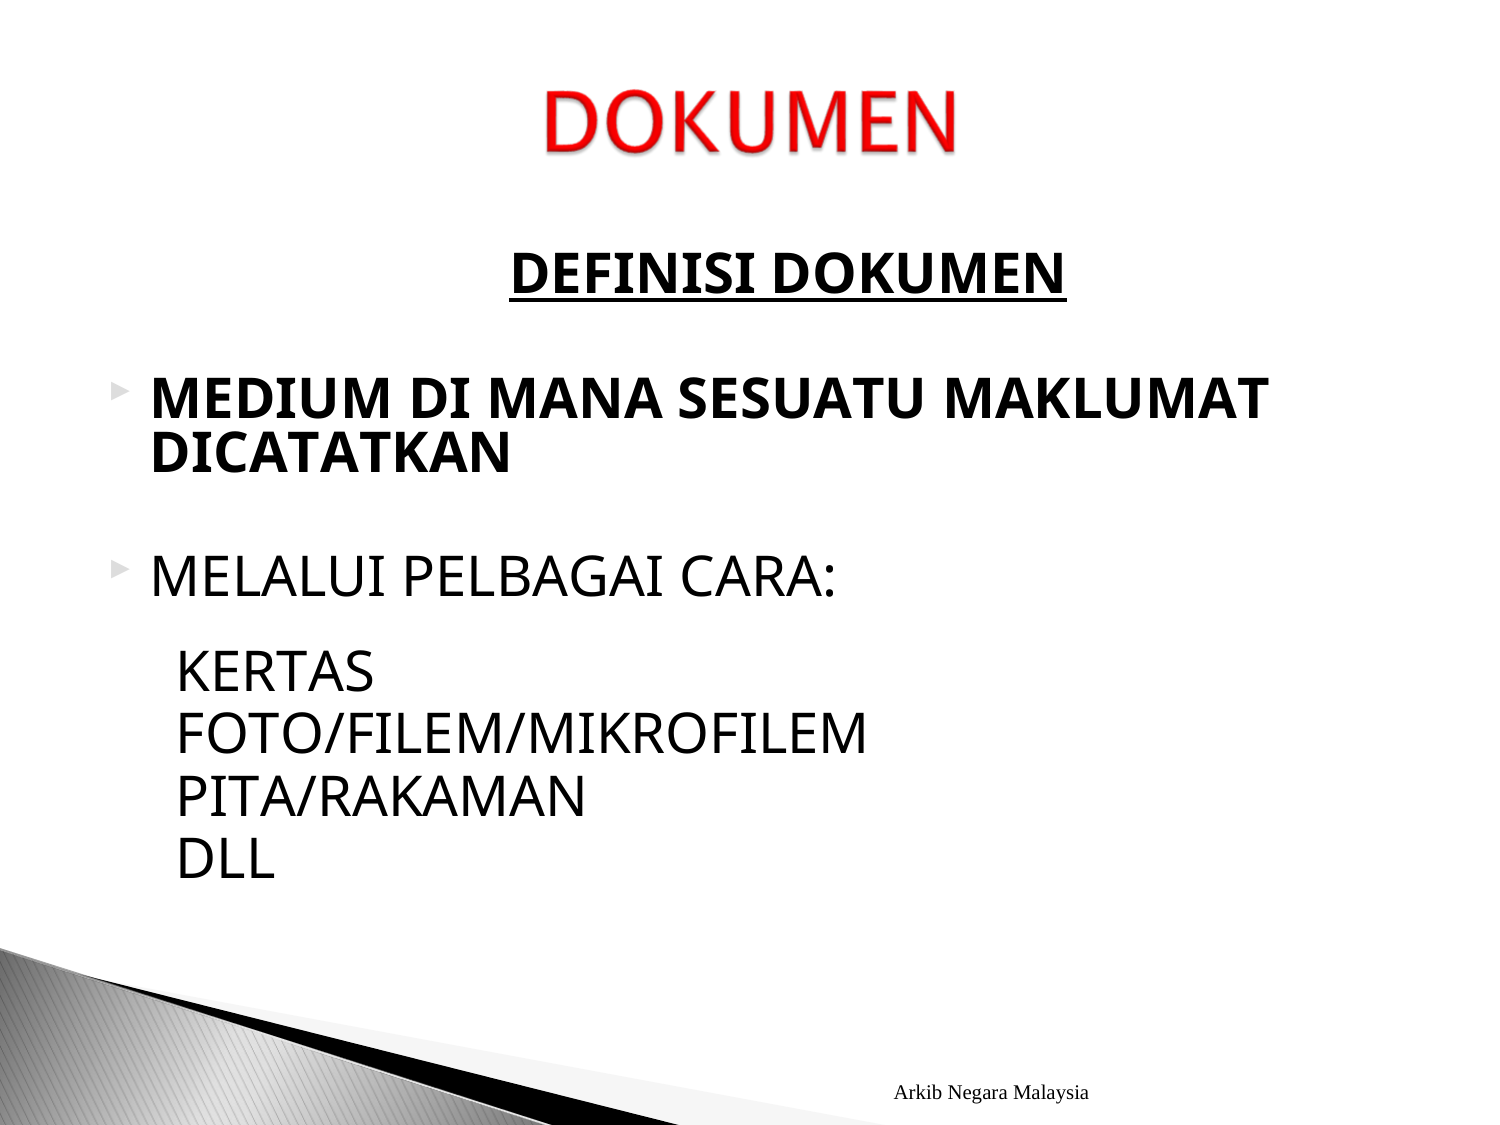

# DEFINISI DOKUMEN
MEDIUM DI MANA SESUATU MAKLUMAT DICATATKAN
MELALUI PELBAGAI CARA:
 KERTAS
 FOTO/FILEM/MIKROFILEM
 PITA/RAKAMAN
 DLL
Arkib Negara Malaysia